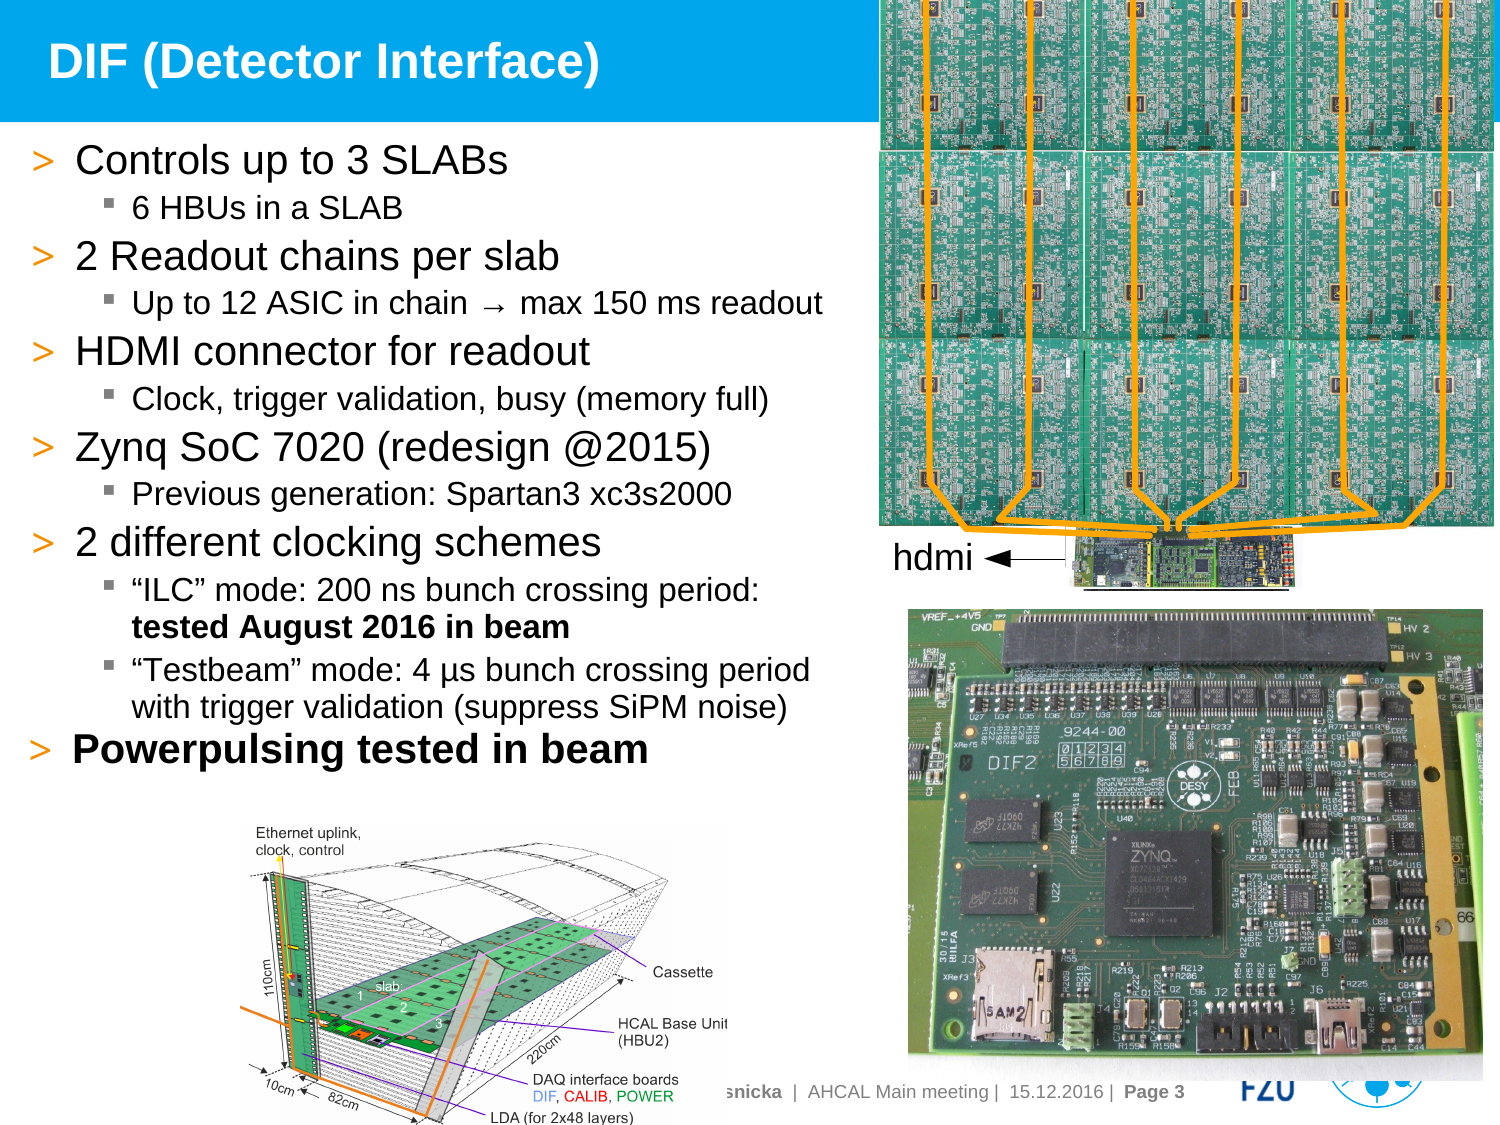

# DIF (Detector Interface)
Controls up to 3 SLABs
6 HBUs in a SLAB
2 Readout chains per slab
Up to 12 ASIC in chain → max 150 ms readout
HDMI connector for readout
Clock, trigger validation, busy (memory full)
Zynq SoC 7020 (redesign @2015)
Previous generation: Spartan3 xc3s2000
2 different clocking schemes
“ILC” mode: 200 ns bunch crossing period:
tested August 2016 in beam
“Testbeam” mode: 4 µs bunch crossing period with trigger validation (suppress SiPM noise)
Powerpulsing tested in beam
hdmi